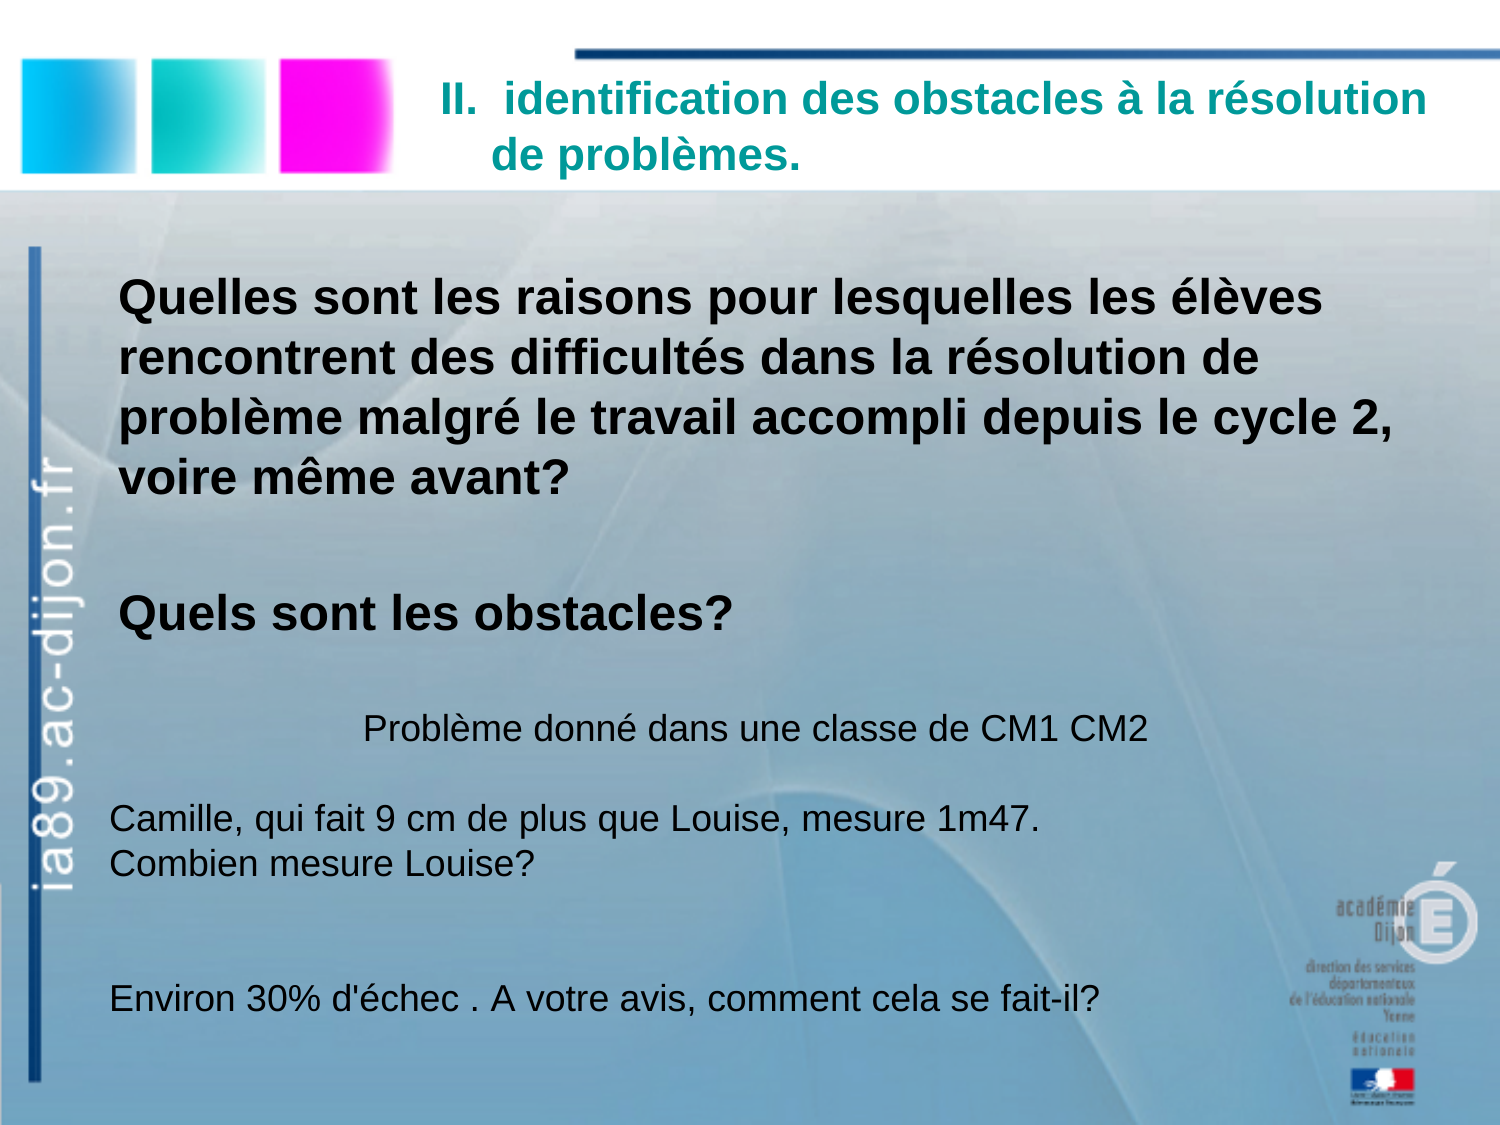

# II. identification des obstacles à la résolution de problèmes.
Quelles sont les raisons pour lesquelles les élèves rencontrent des difficultés dans la résolution de problème malgré le travail accompli depuis le cycle 2, voire même avant?
Quels sont les obstacles?
Problème donné dans une classe de CM1 CM2
Camille, qui fait 9 cm de plus que Louise, mesure 1m47.
Combien mesure Louise?
Environ 30% d'échec . A votre avis, comment cela se fait-il?